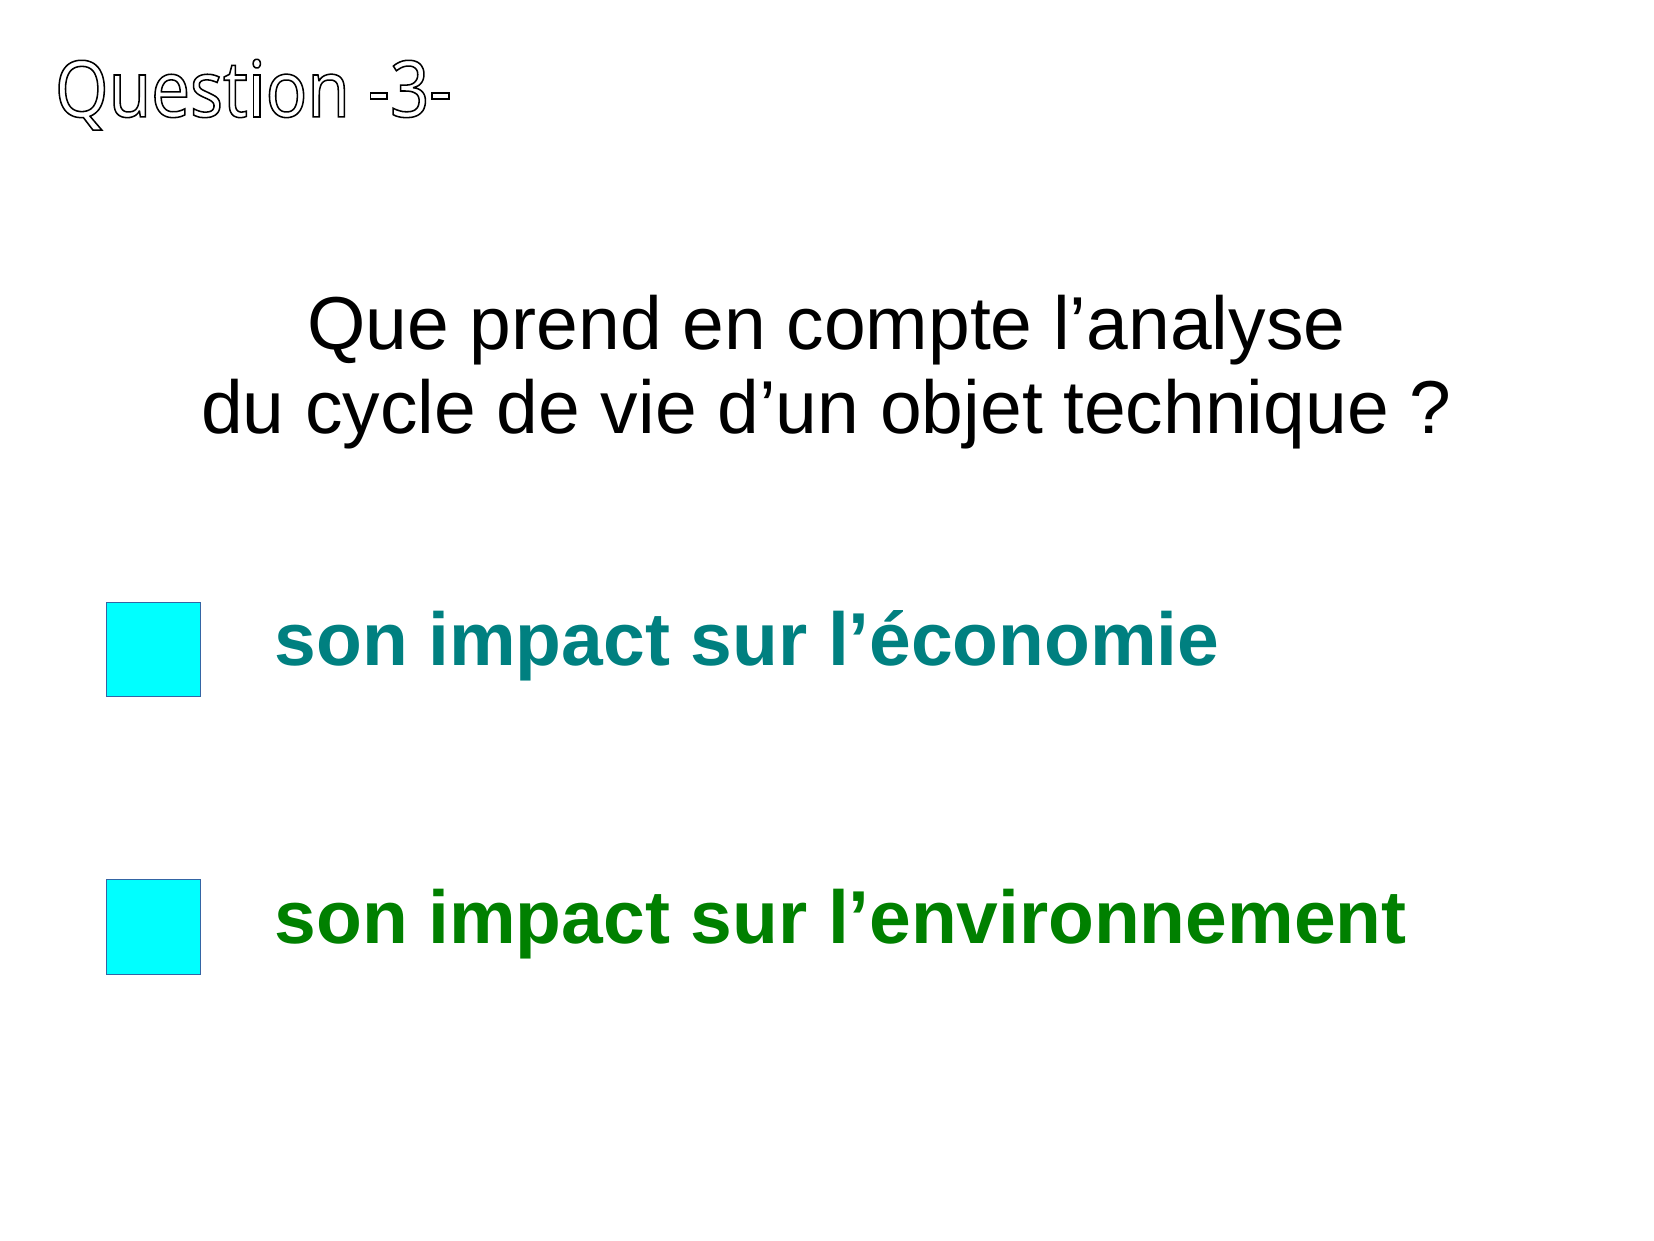

Question -3-
# Que prend en compte l’analyse du cycle de vie d’un objet technique ?
son impact sur l’économie
son impact sur l’environnement